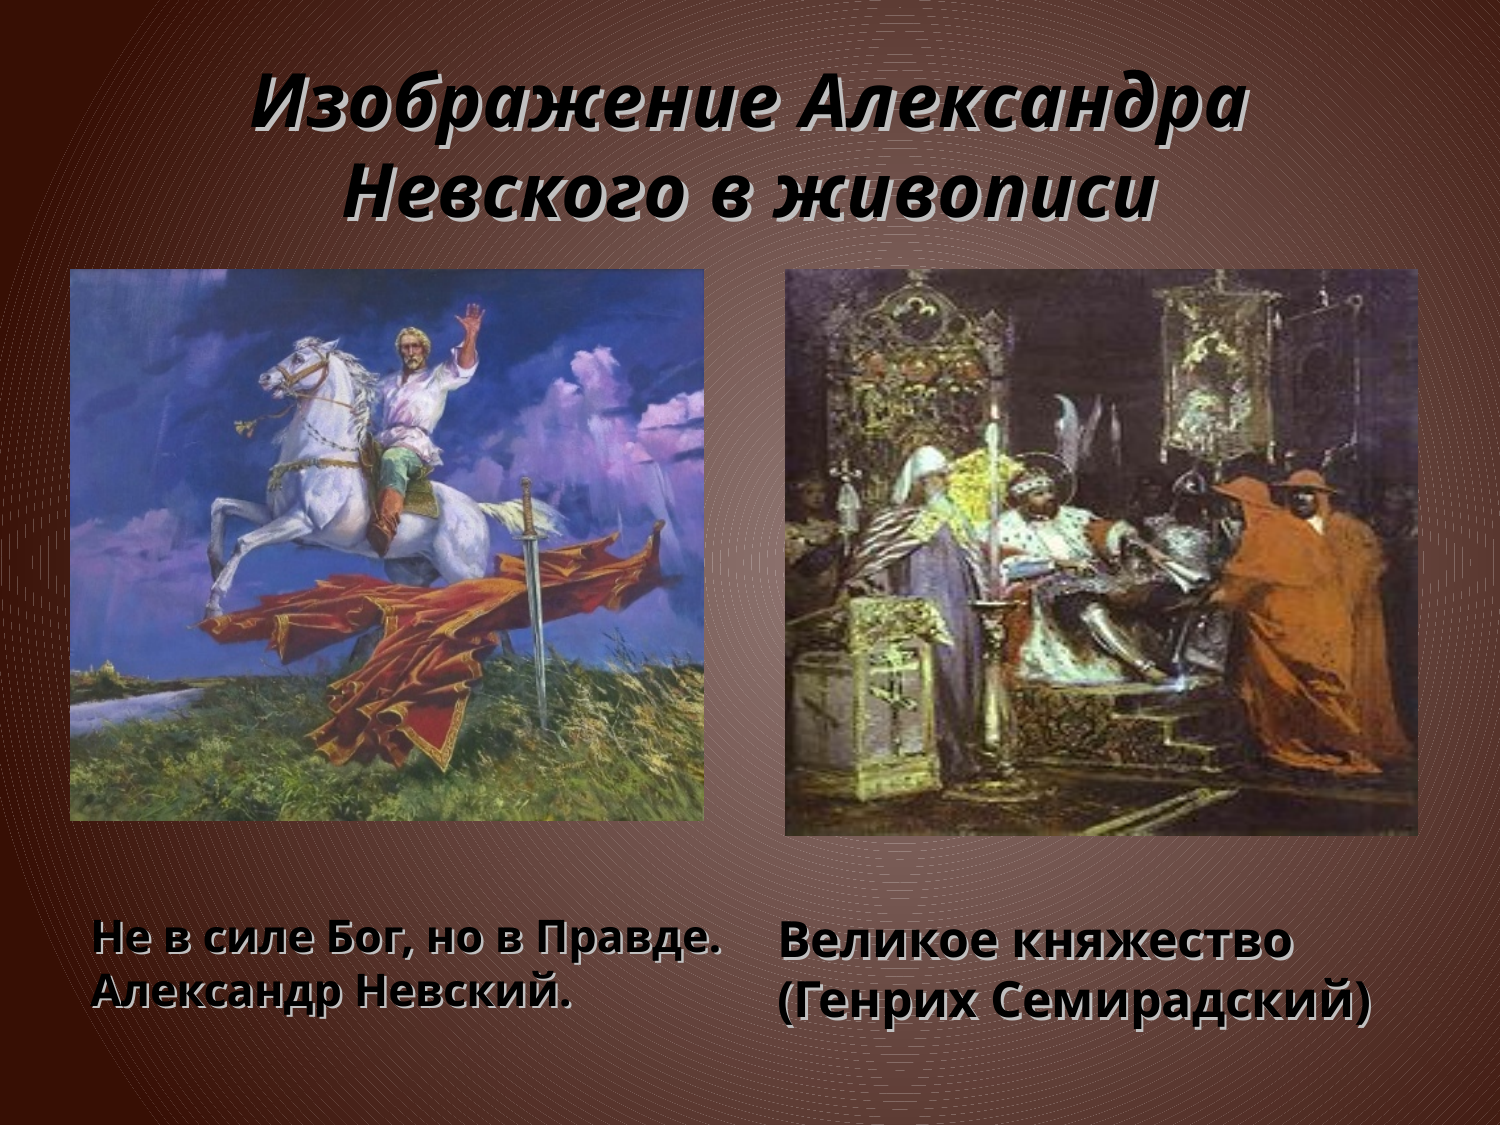

# Изображение Александра Невского в живописи
Не в силе Бог, но в Правде. Александр Невский.
Великое княжество (Генрих Семирадский)